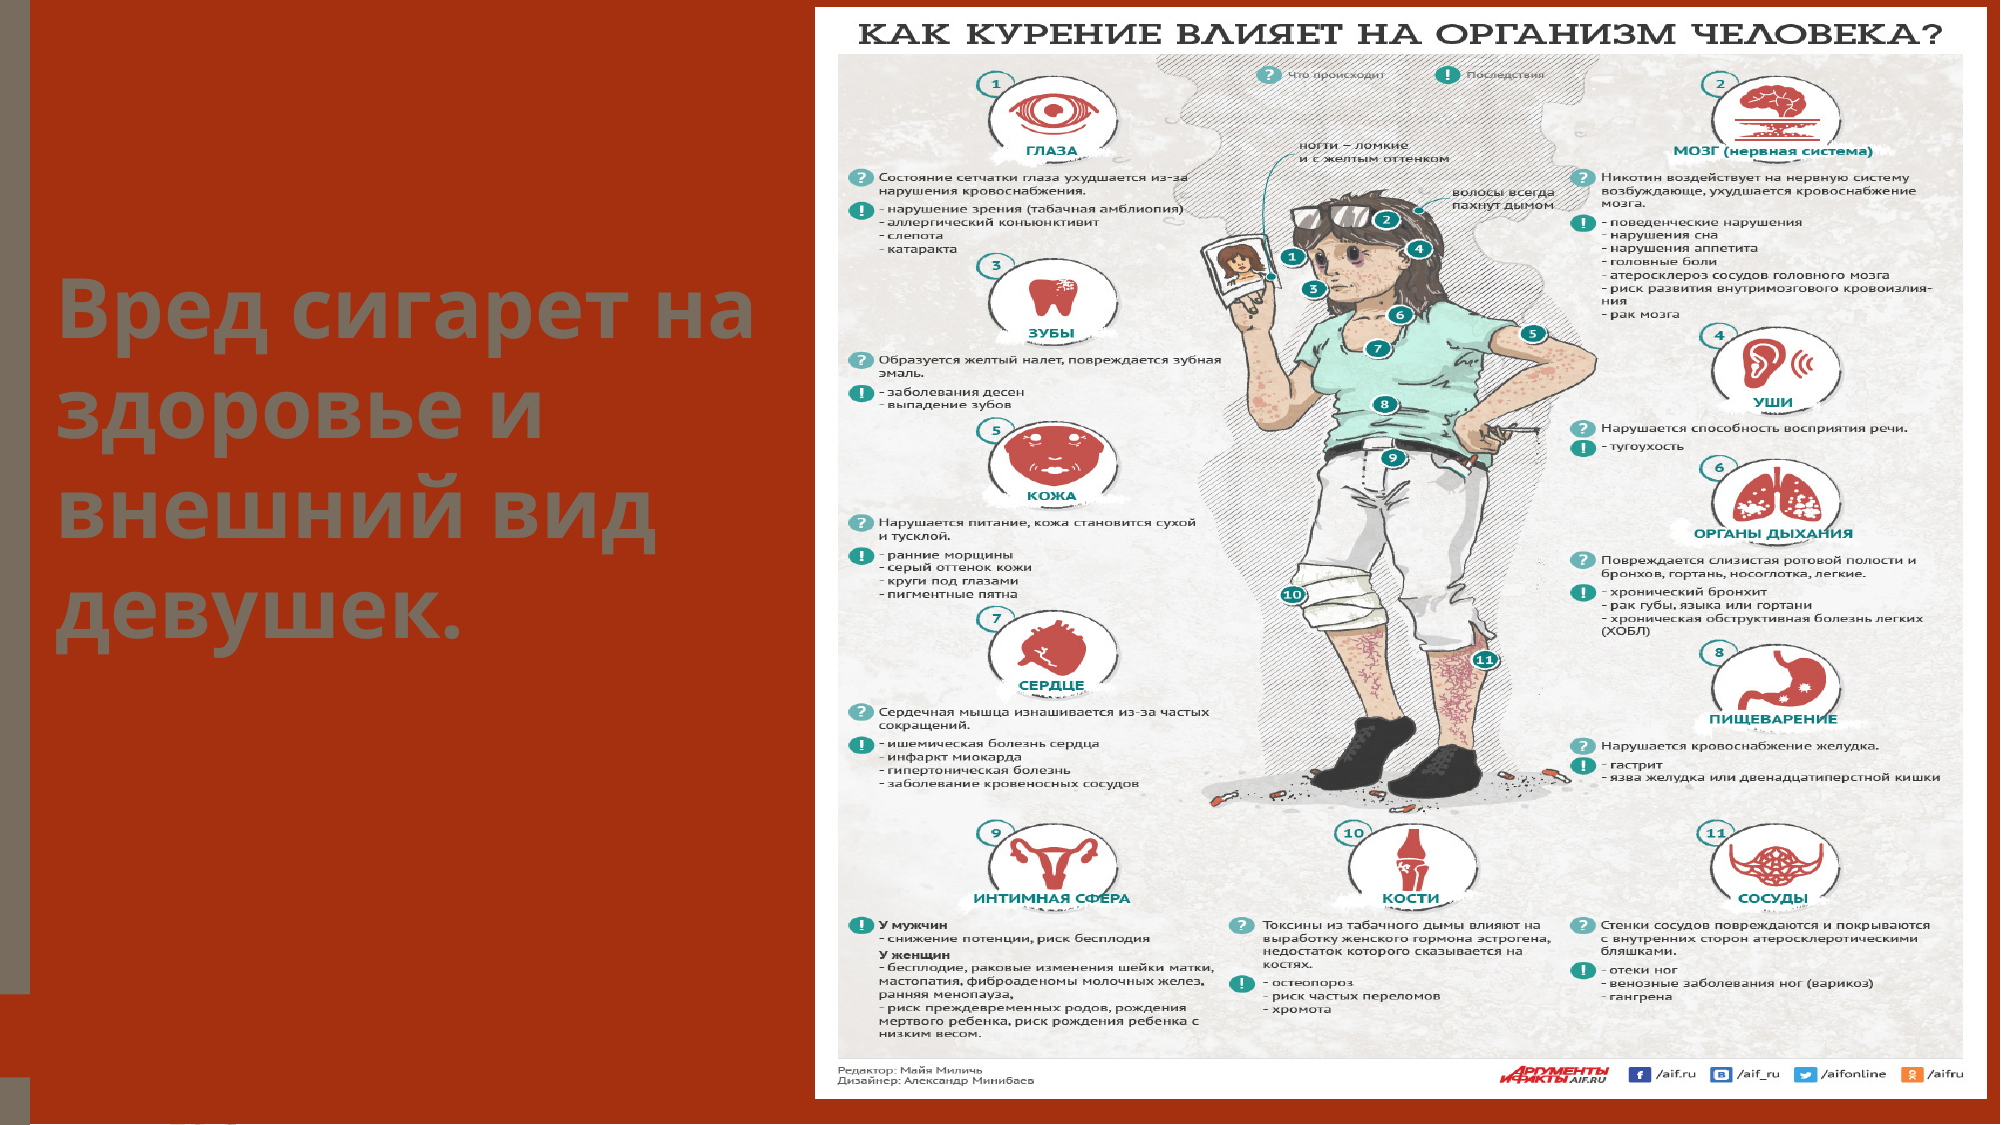

# Вред сигарет на здоровье и внешний вид девушек.